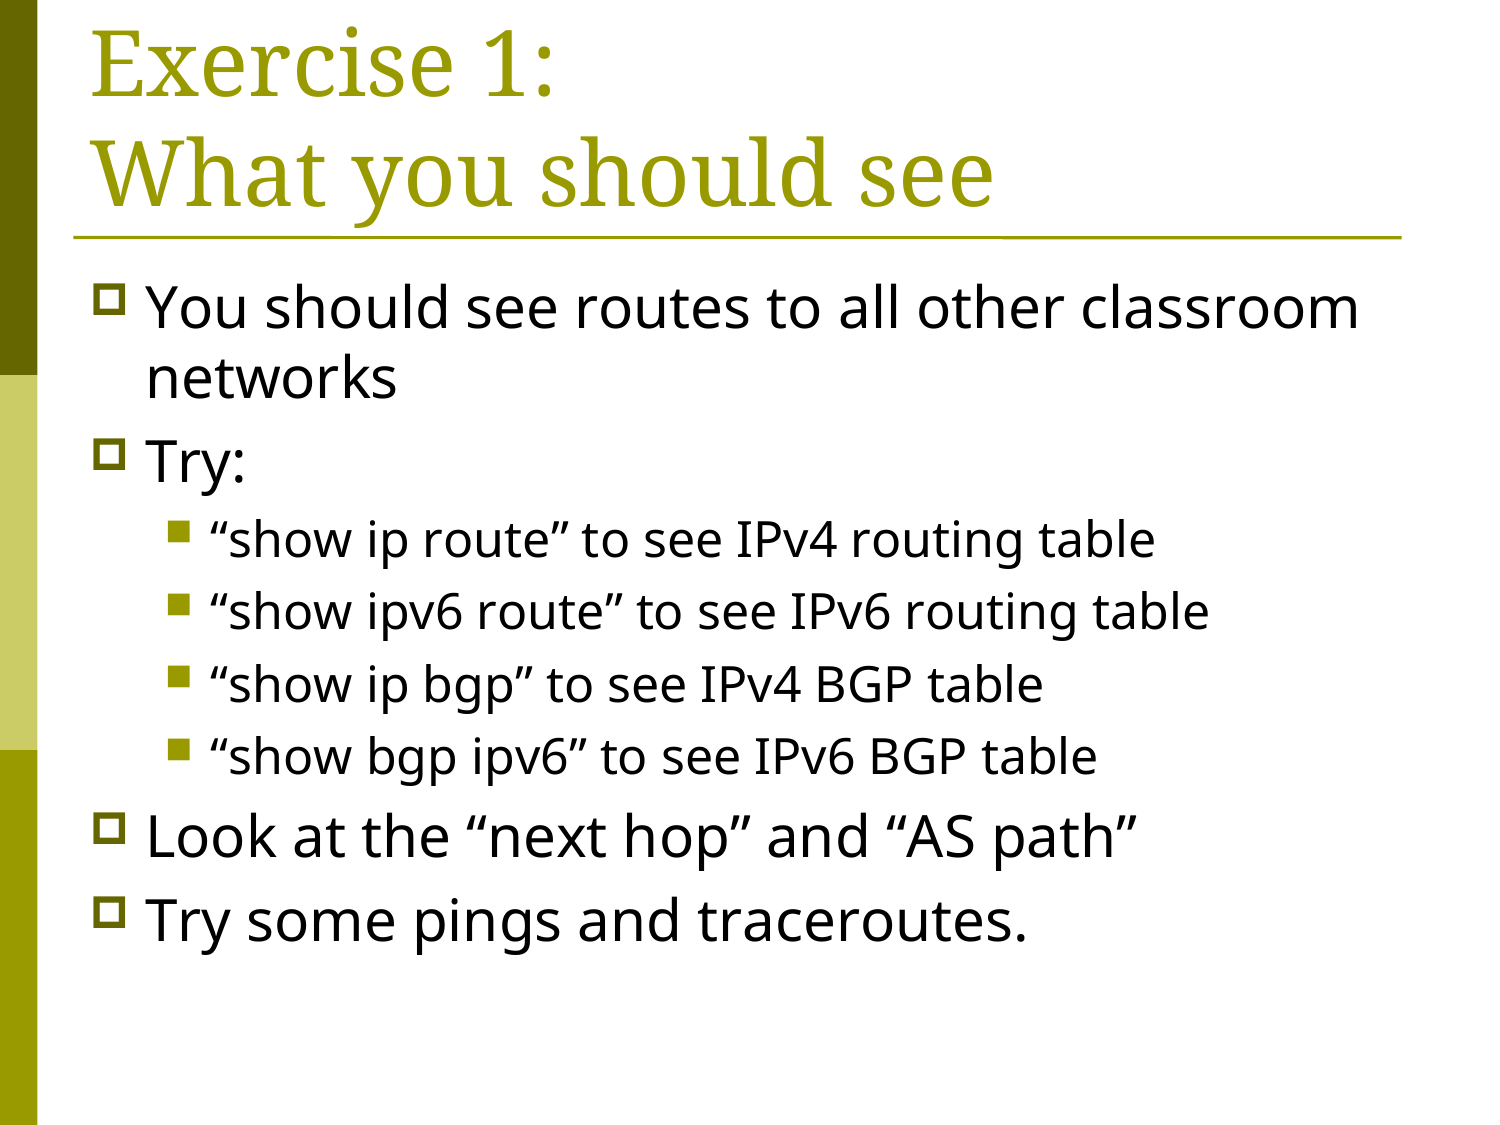

Exercise 1:
What you should see
You should see routes to all other classroom networks
Try:
“show ip route” to see IPv4 routing table
“show ipv6 route” to see IPv6 routing table
“show ip bgp” to see IPv4 BGP table
“show bgp ipv6” to see IPv6 BGP table
Look at the “next hop” and “AS path”
Try some pings and traceroutes.